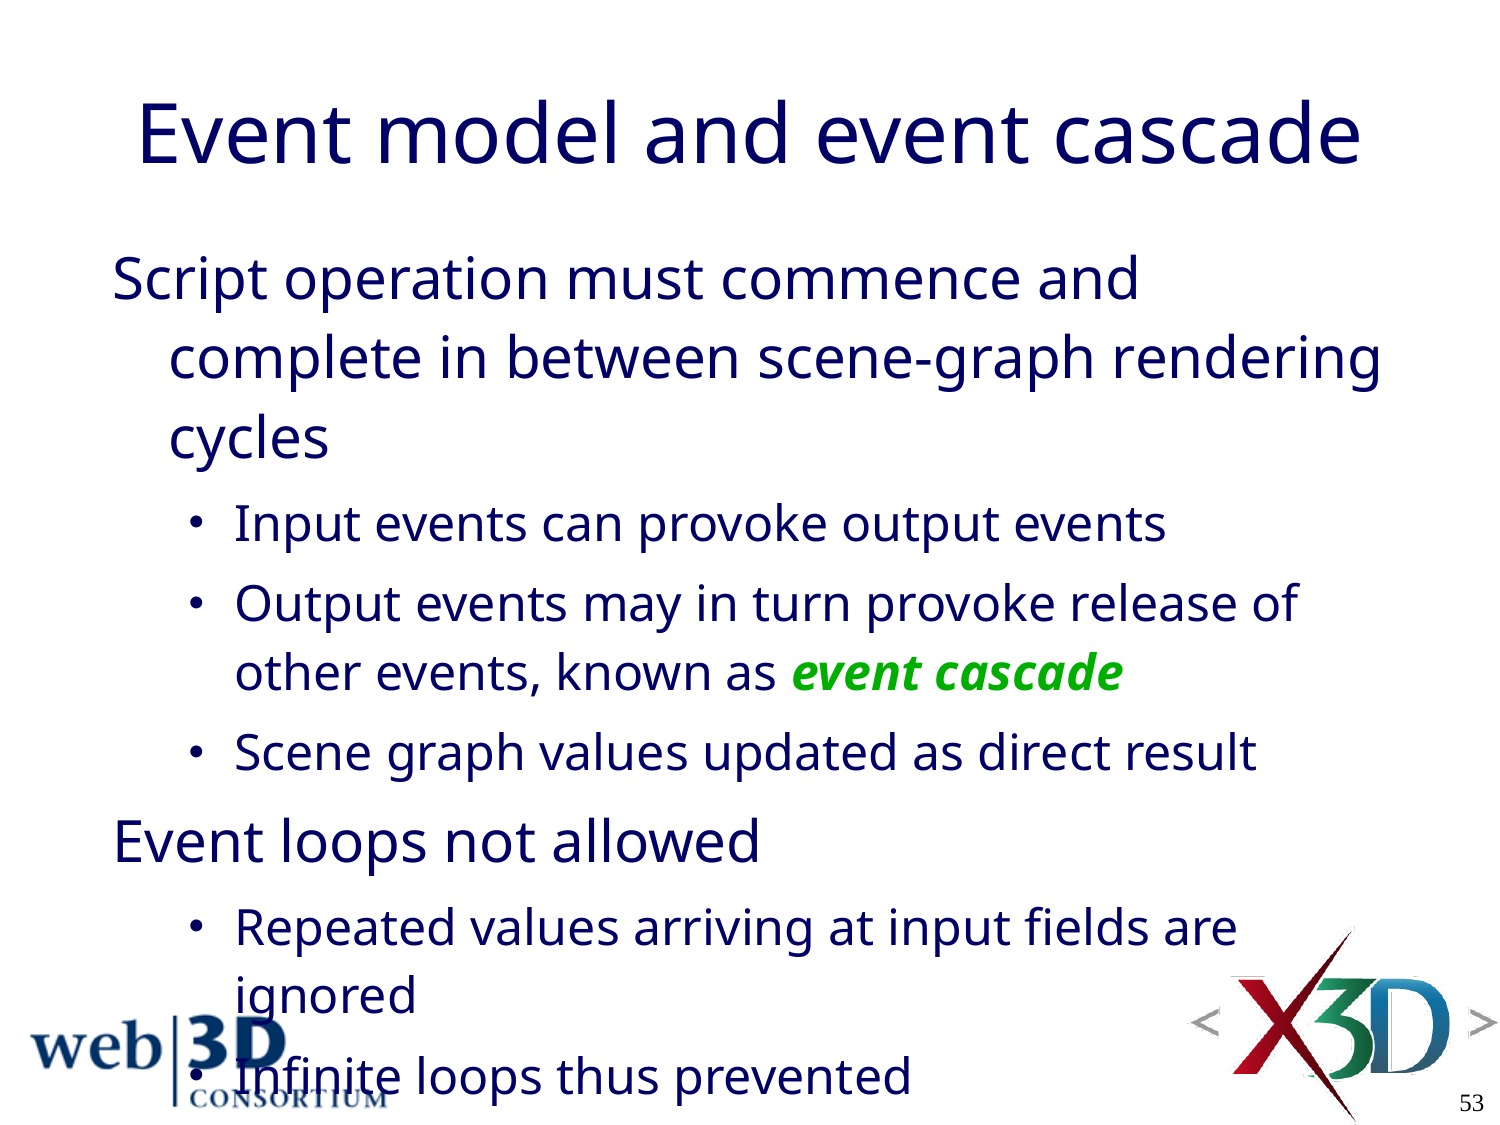

# Event model and event cascade
Script operation must commence and complete in between scene-graph rendering cycles
Input events can provoke output events
Output events may in turn provoke release of other events, known as event cascade
Scene graph values updated as direct result
Event loops not allowed
Repeated values arriving at input fields are ignored
Infinite loops thus prevented
Next frame drawn when event cascade complete